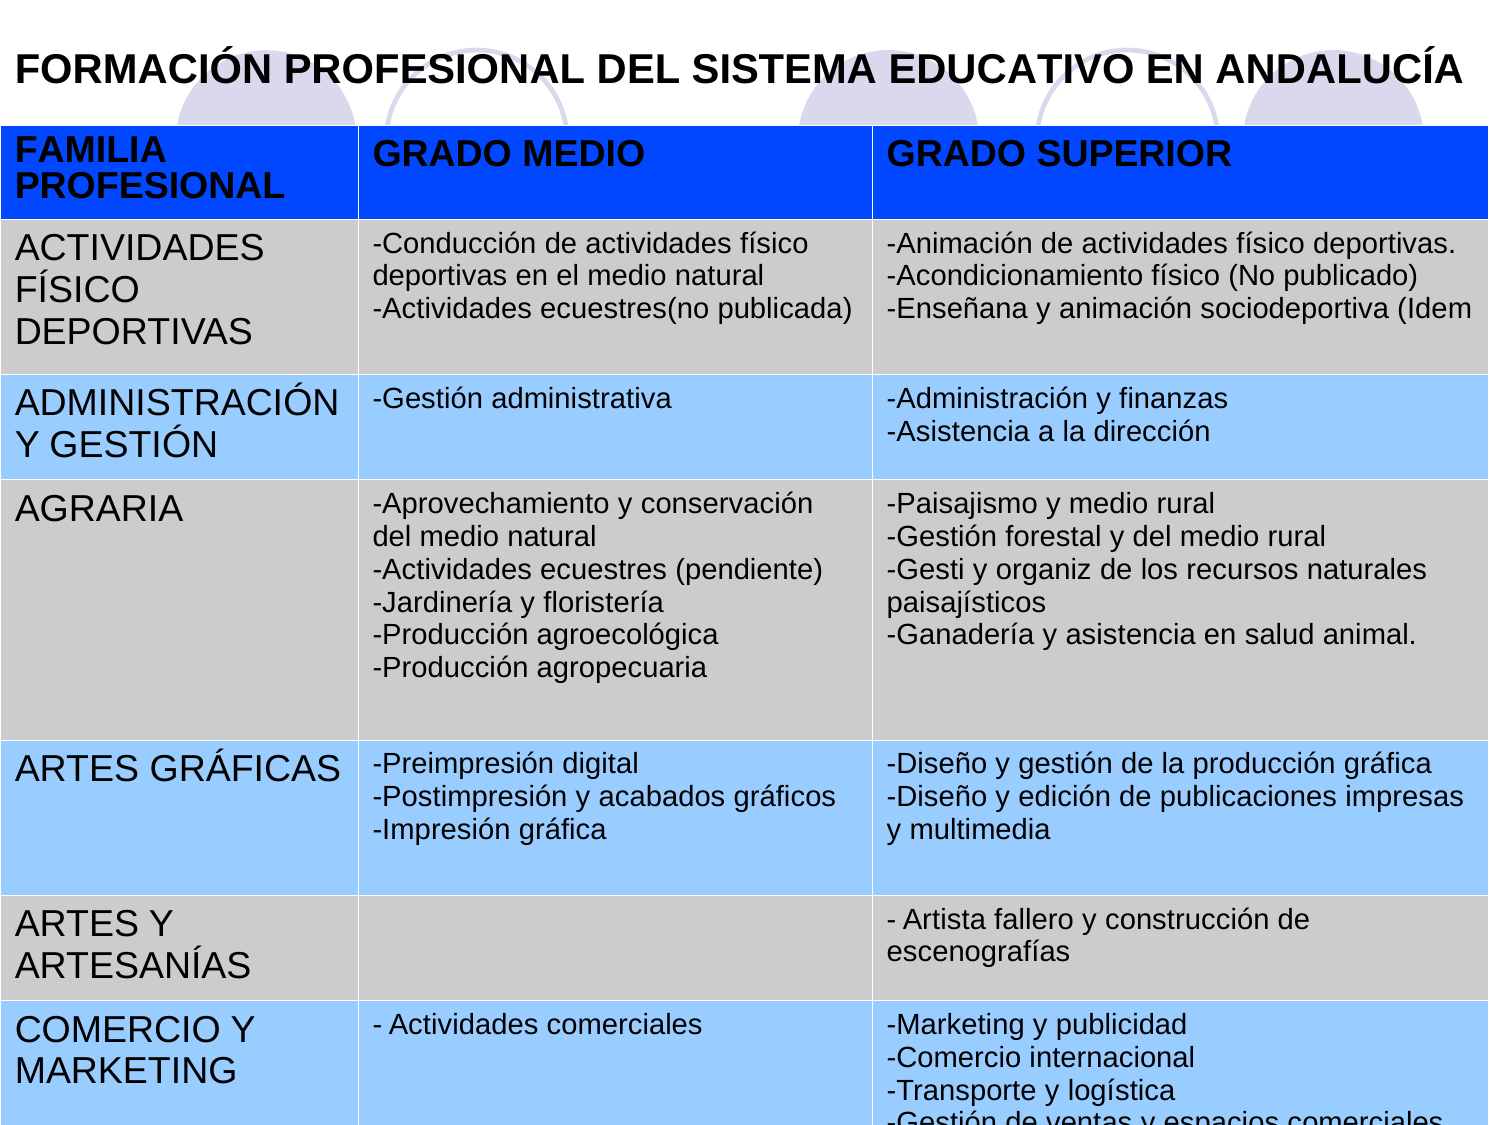

# FORMACIÓN PROFESIONAL DEL SISTEMA EDUCATIVO EN ANDALUCÍA
| FAMILIA PROFESIONAL | GRADO MEDIO | GRADO SUPERIOR |
| --- | --- | --- |
| ACTIVIDADES FÍSICO DEPORTIVAS | -Conducción de actividades físico deportivas en el medio natural -Actividades ecuestres(no publicada) | -Animación de actividades físico deportivas. -Acondicionamiento físico (No publicado) -Enseñana y animación sociodeportiva (Idem |
| ADMINISTRACIÓN Y GESTIÓN | -Gestión administrativa | -Administración y finanzas -Asistencia a la dirección |
| AGRARIA | -Aprovechamiento y conservación del medio natural -Actividades ecuestres (pendiente) -Jardinería y floristería -Producción agroecológica -Producción agropecuaria | -Paisajismo y medio rural -Gestión forestal y del medio rural -Gesti y organiz de los recursos naturales paisajísticos -Ganadería y asistencia en salud animal. |
| ARTES GRÁFICAS | -Preimpresión digital -Postimpresión y acabados gráficos -Impresión gráfica | -Diseño y gestión de la producción gráfica -Diseño y edición de publicaciones impresas y multimedia |
| ARTES Y ARTESANÍAS | | - Artista fallero y construcción de escenografías |
| COMERCIO Y MARKETING | - Actividades comerciales | -Marketing y publicidad -Comercio internacional -Transporte y logística -Gestión de ventas y espacios comerciales. |